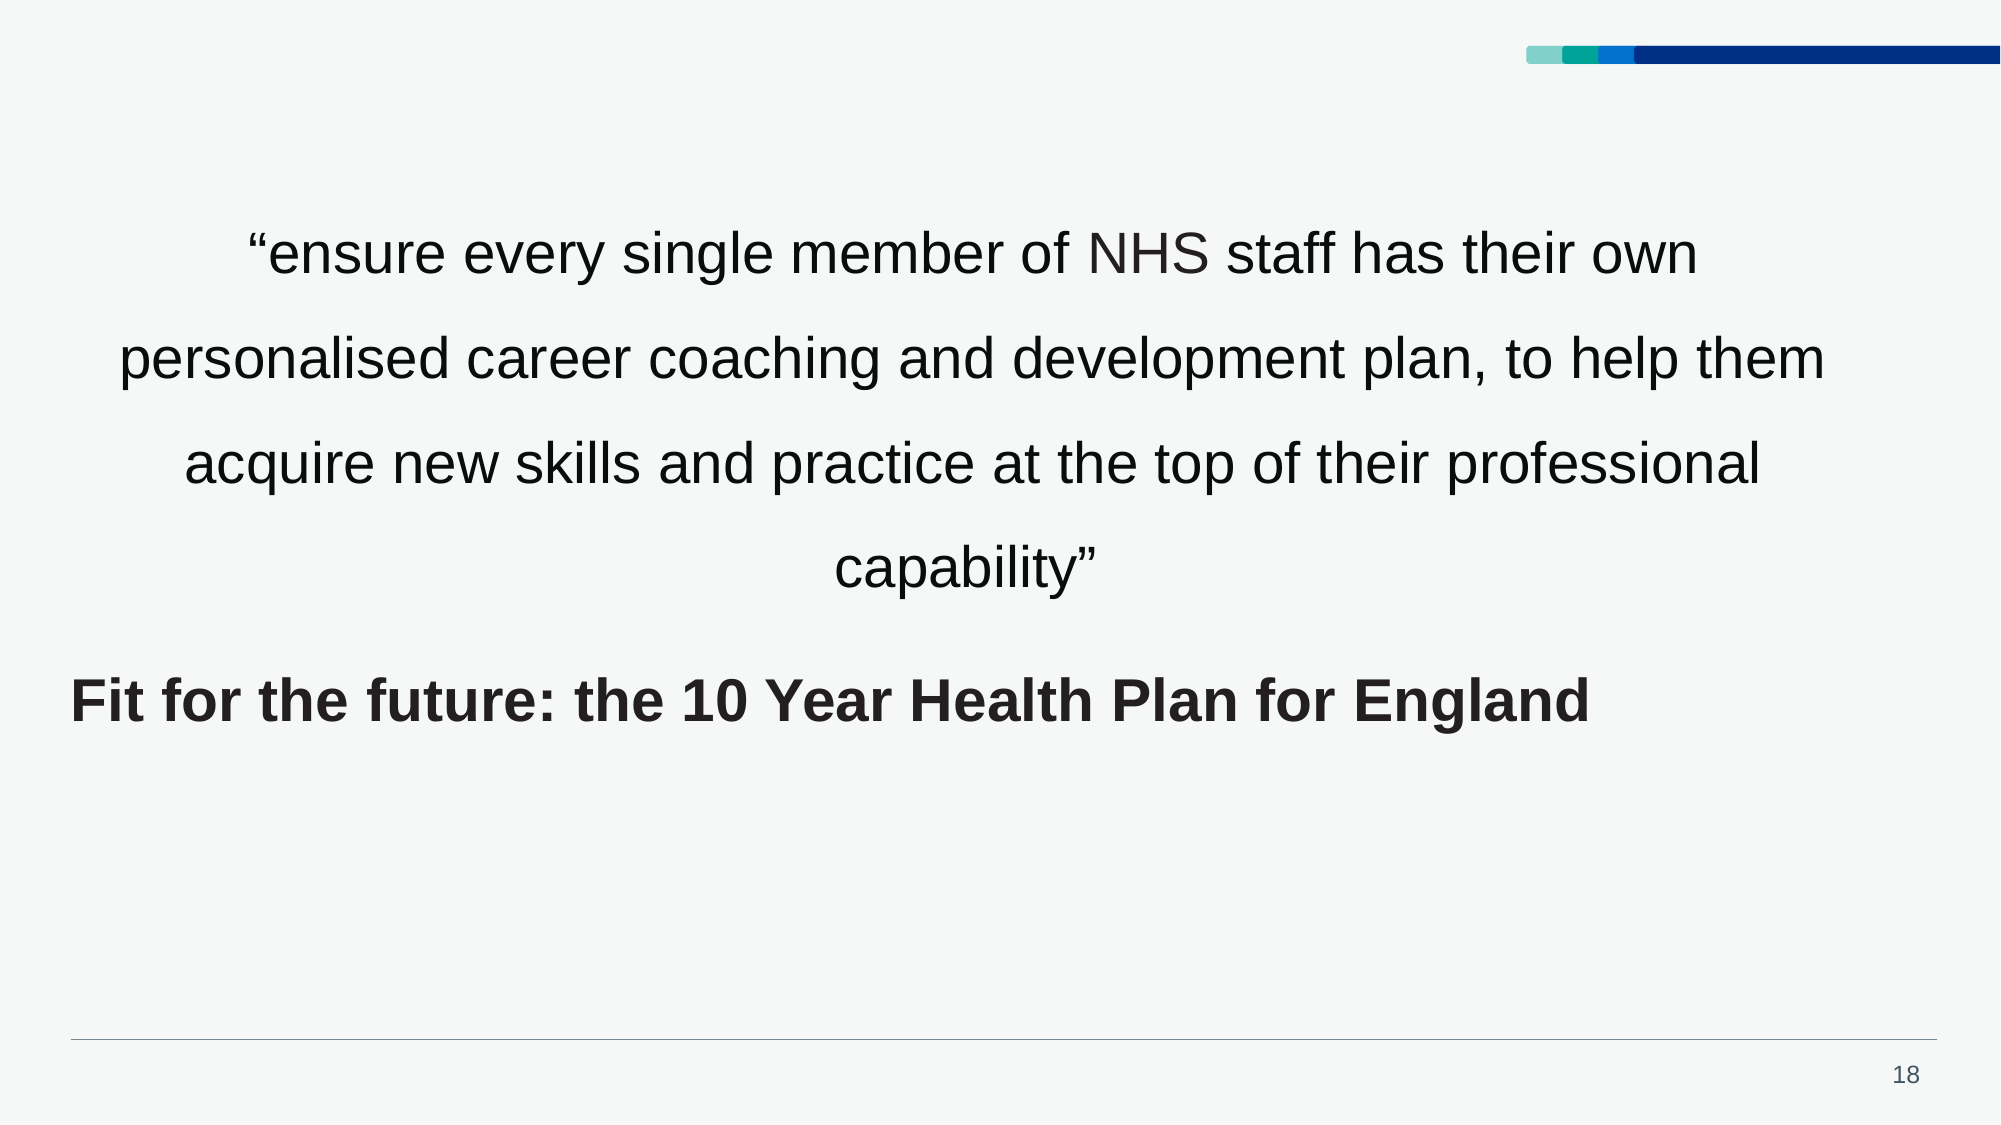

“ensure every single member of NHS staff has their own personalised career coaching and development plan, to help them acquire new skills and practice at the top of their professional capability”
# Fit for the future: the 10 Year Health Plan for England